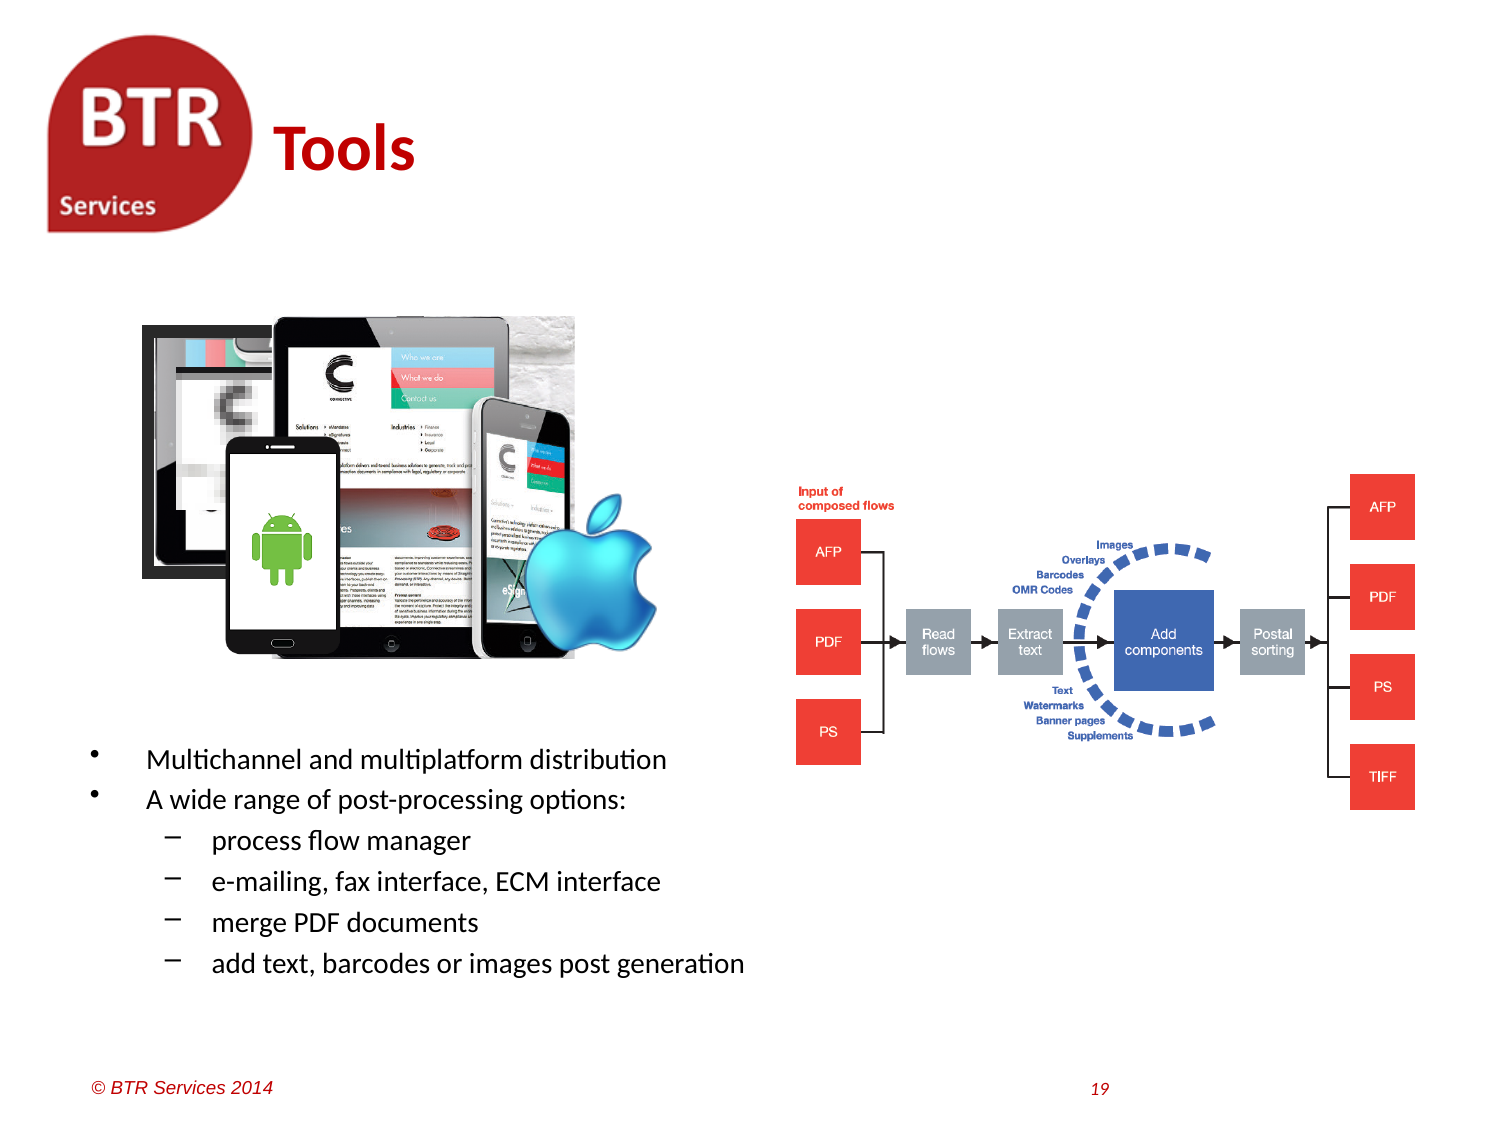

# Tools
Multichannel and multiplatform distribution
A wide range of post-processing options:
process flow manager
e-mailing, fax interface, ECM interface
merge PDF documents
add text, barcodes or images post generation